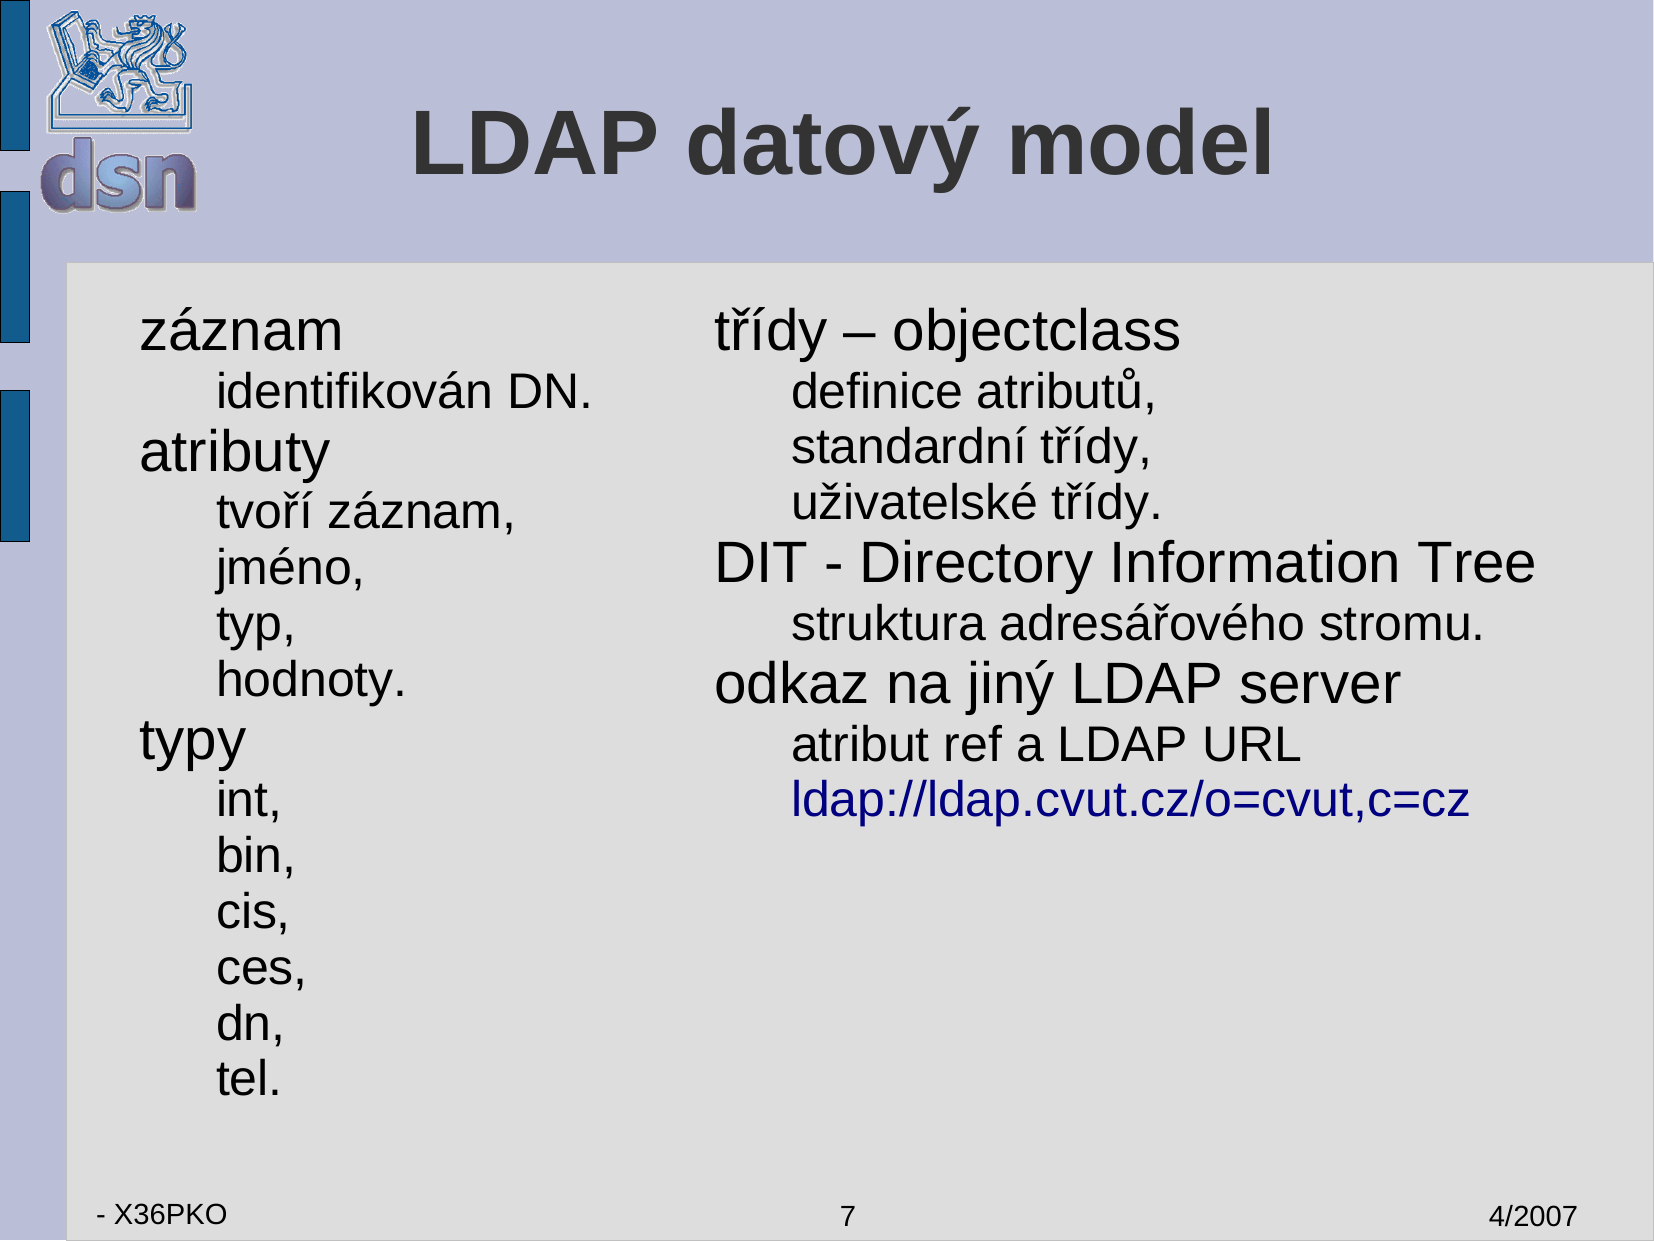

# LDAP datový model
záznam
identifikován DN.
atributy
tvoří záznam,
jméno,
typ,
hodnoty.
typy
int,
bin,
cis,
ces,
dn,
tel.
třídy – objectclass
definice atributů,
standardní třídy,
uživatelské třídy.
DIT - Directory Information Tree
struktura adresářového stromu.
odkaz na jiný LDAP server
atribut ref a LDAP URL
ldap://ldap.cvut.cz/o=cvut,c=cz